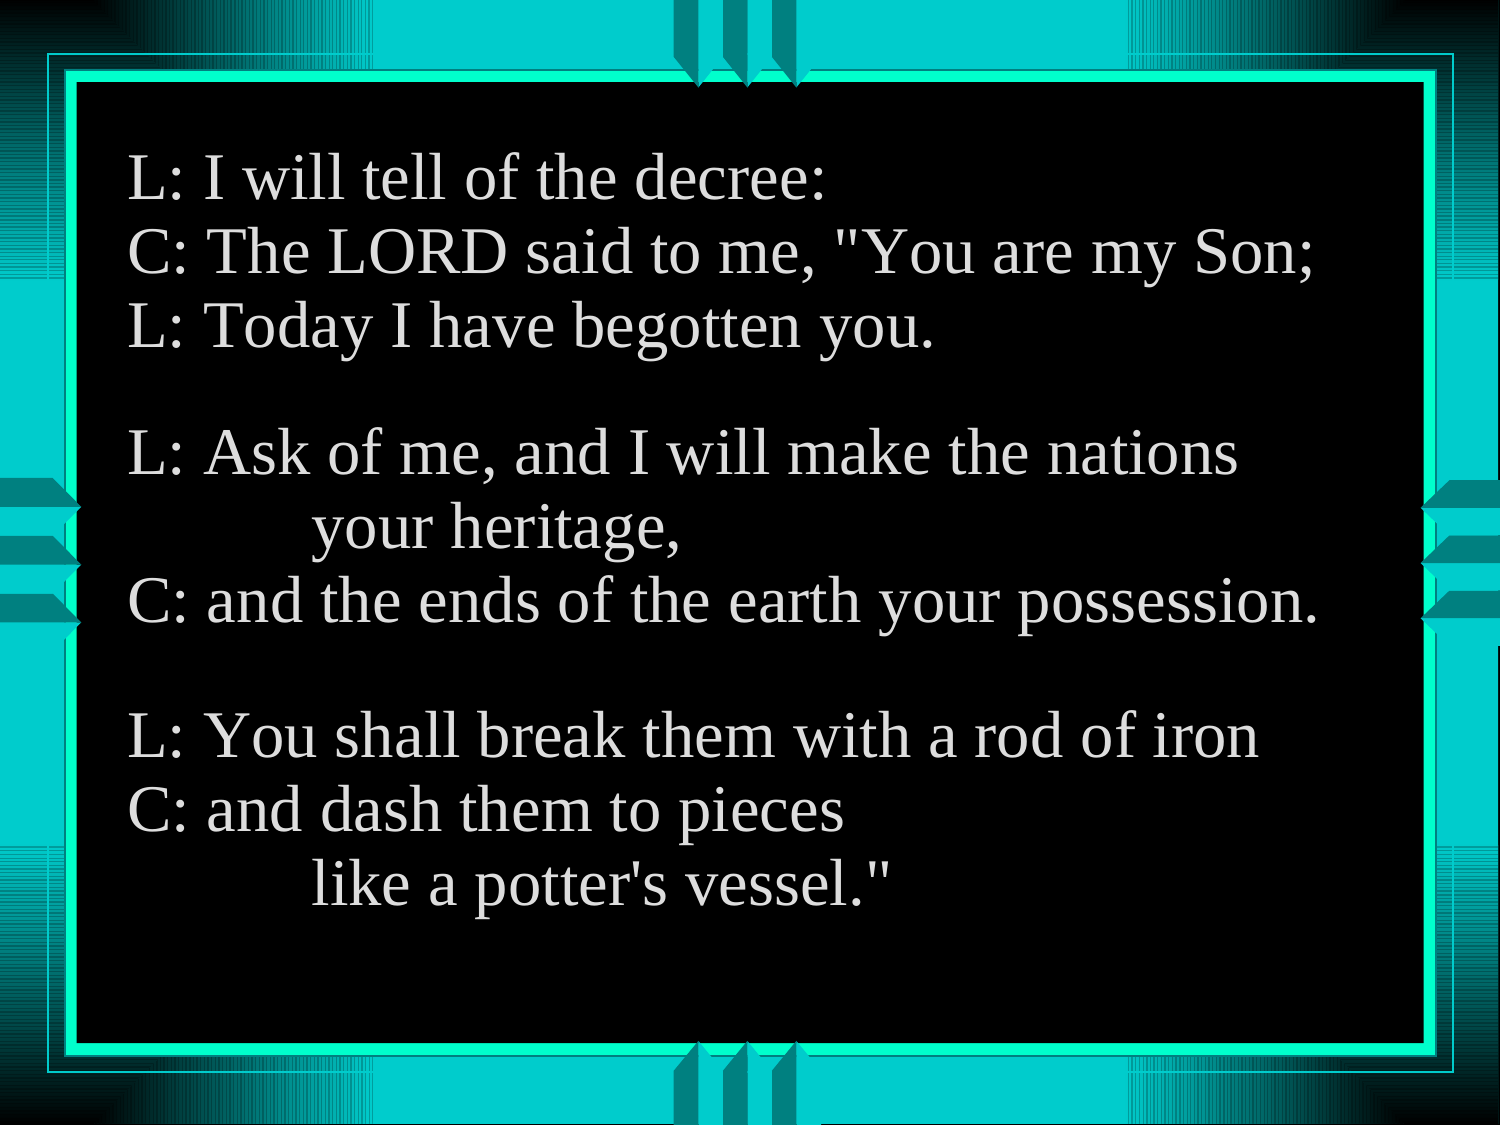

L: I will tell of the decree:
C: The LORD said to me, "You are my Son;
L: Today I have begotten you.
L: Ask of me, and I will make the nations
 your heritage,
C: and the ends of the earth your possession.
L: You shall break them with a rod of iron
C: and dash them to pieces
 like a potter's vessel."